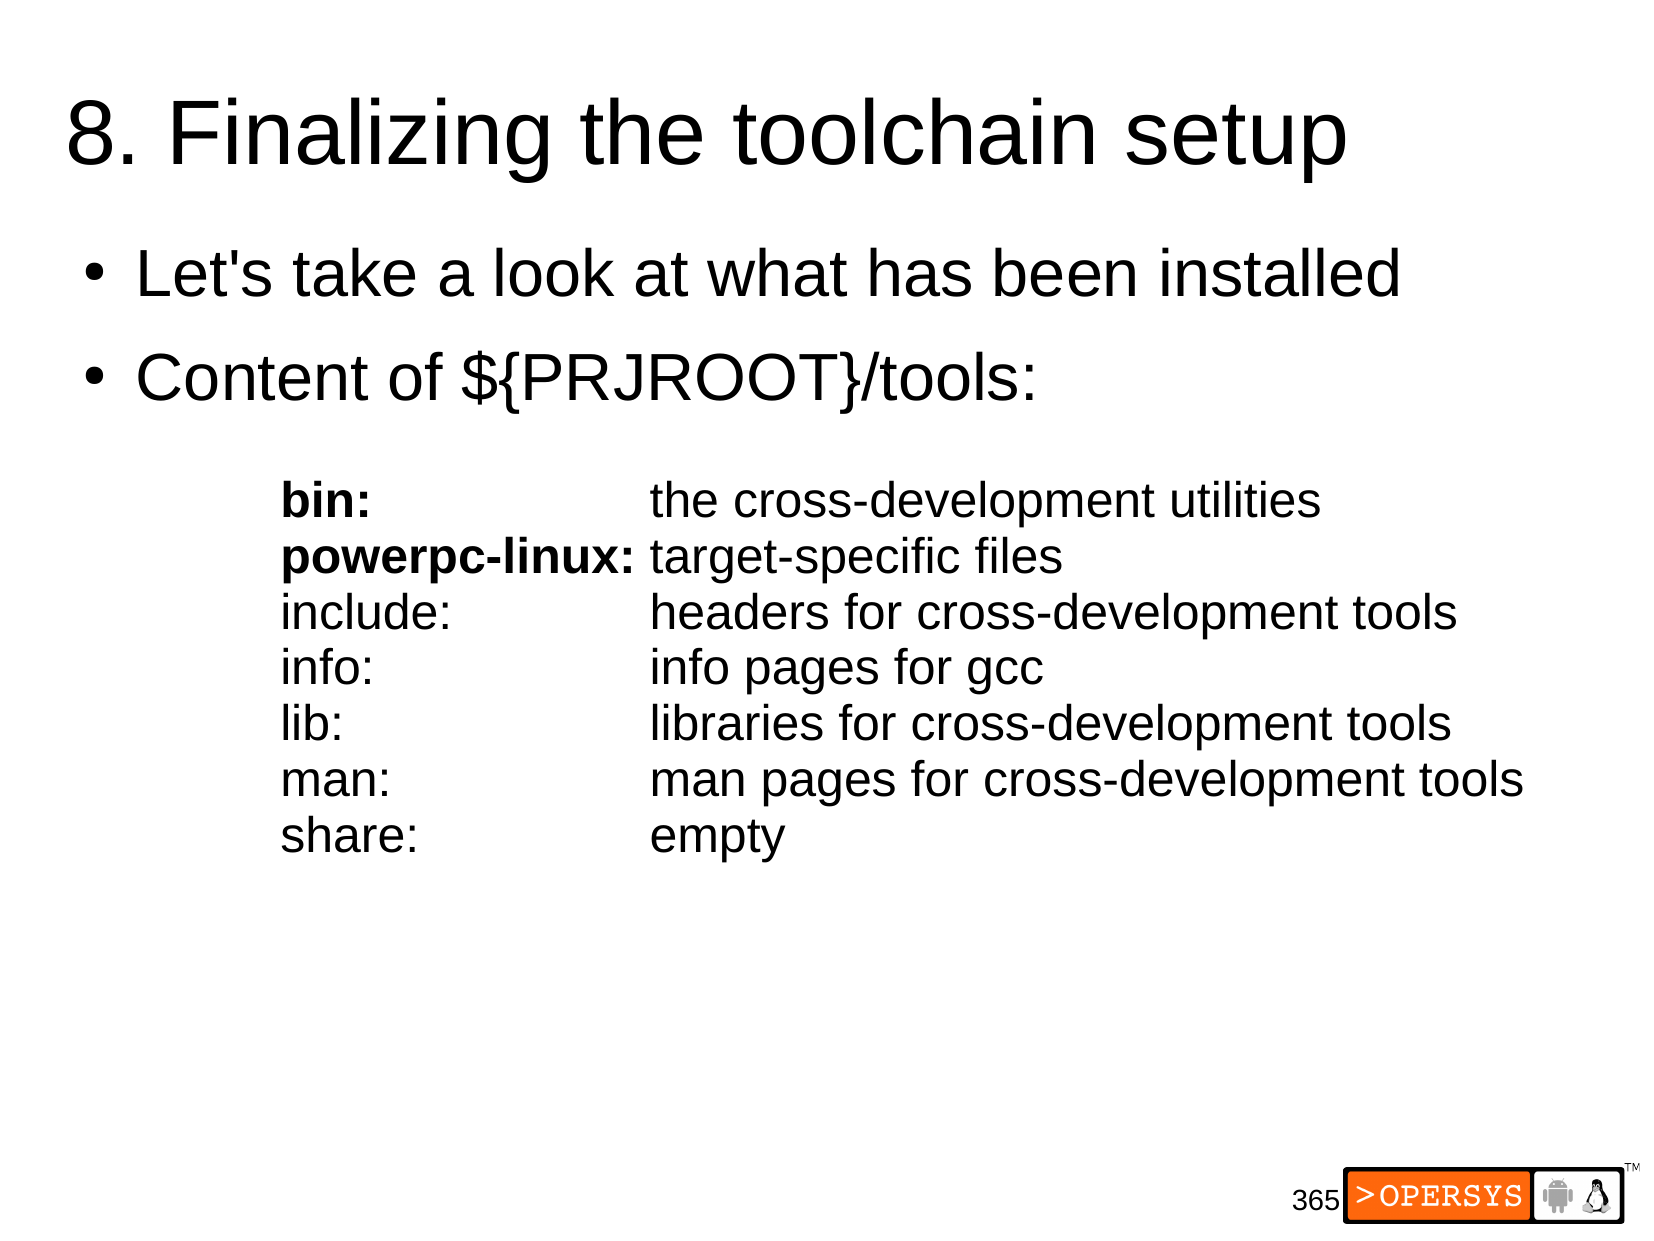

# 8. Finalizing the toolchain setup
Let's take a look at what has been installed
Content of ${PRJROOT}/tools:
	bin:				the cross-development utilities
	powerpc-linux:	target-specific files
	include:			headers for cross-development tools
	info:				info pages for gcc
	lib:					libraries for cross-development tools
	man:				man pages for cross-development tools
	share:				empty